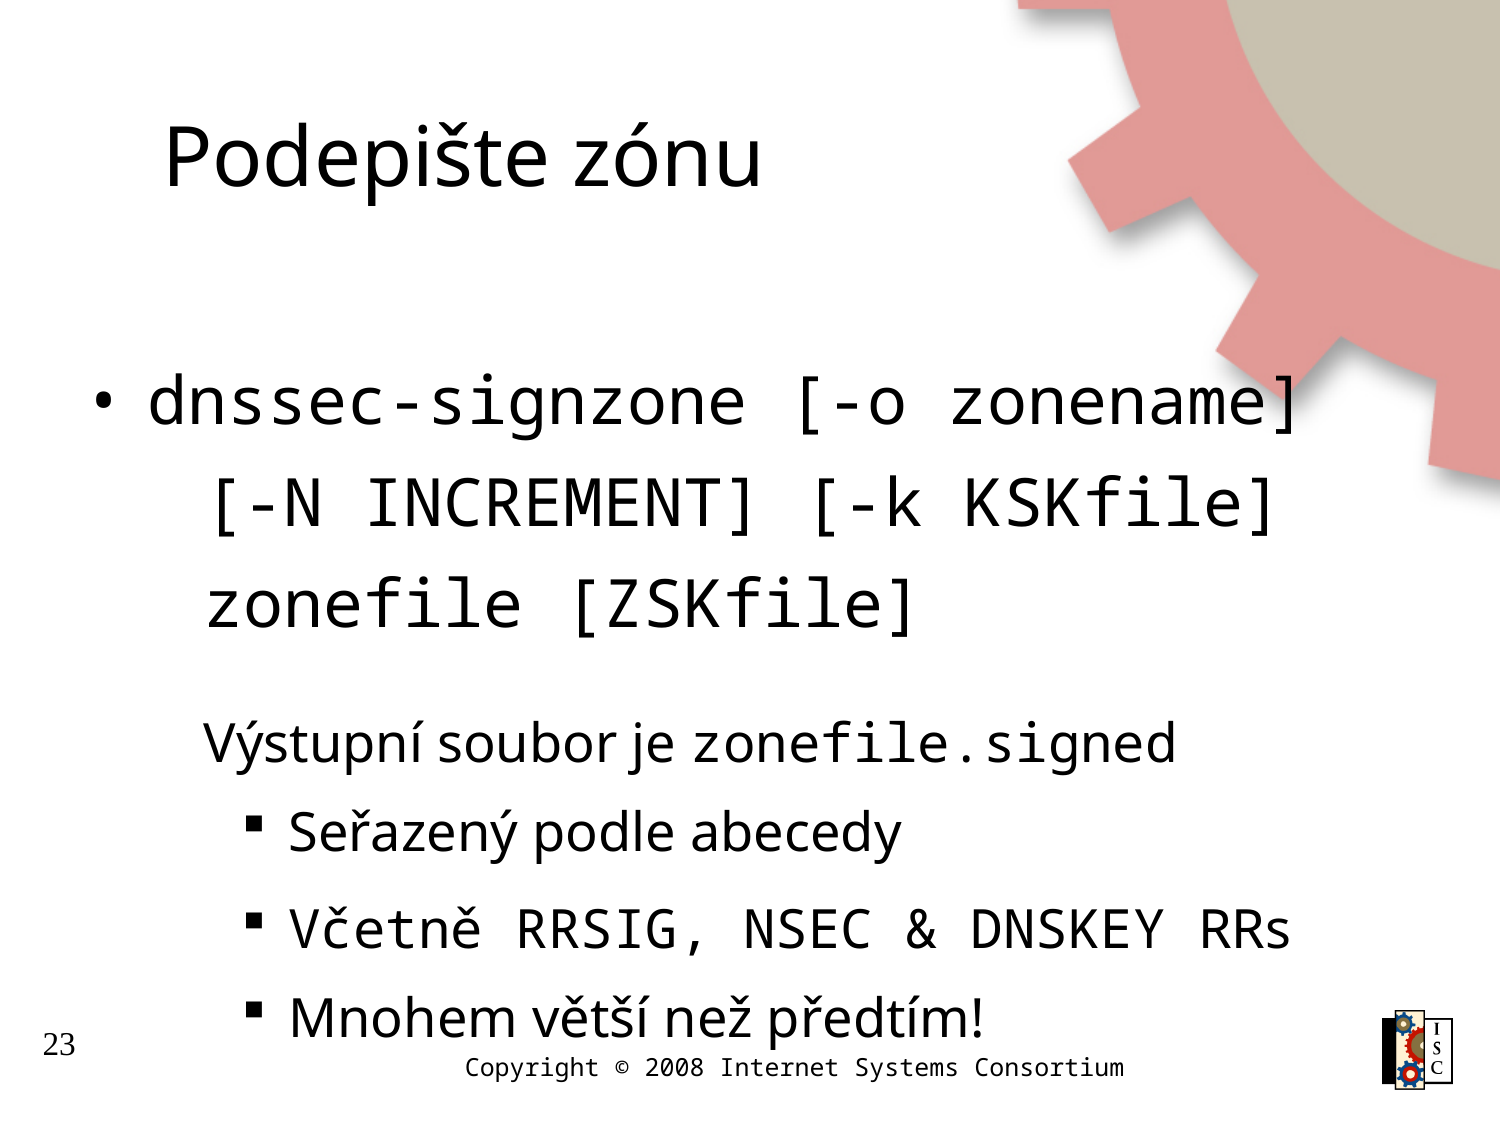

# Podepište zónu
dnssec-signzone [-o zonename]
[-N INCREMENT] [-k KSKfile]
zonefile [ZSKfile]
Výstupní soubor je zonefile.signed
Seřazený podle abecedy
Včetně RRSIG, NSEC & DNSKEY RRs
Mnohem větší než předtím!